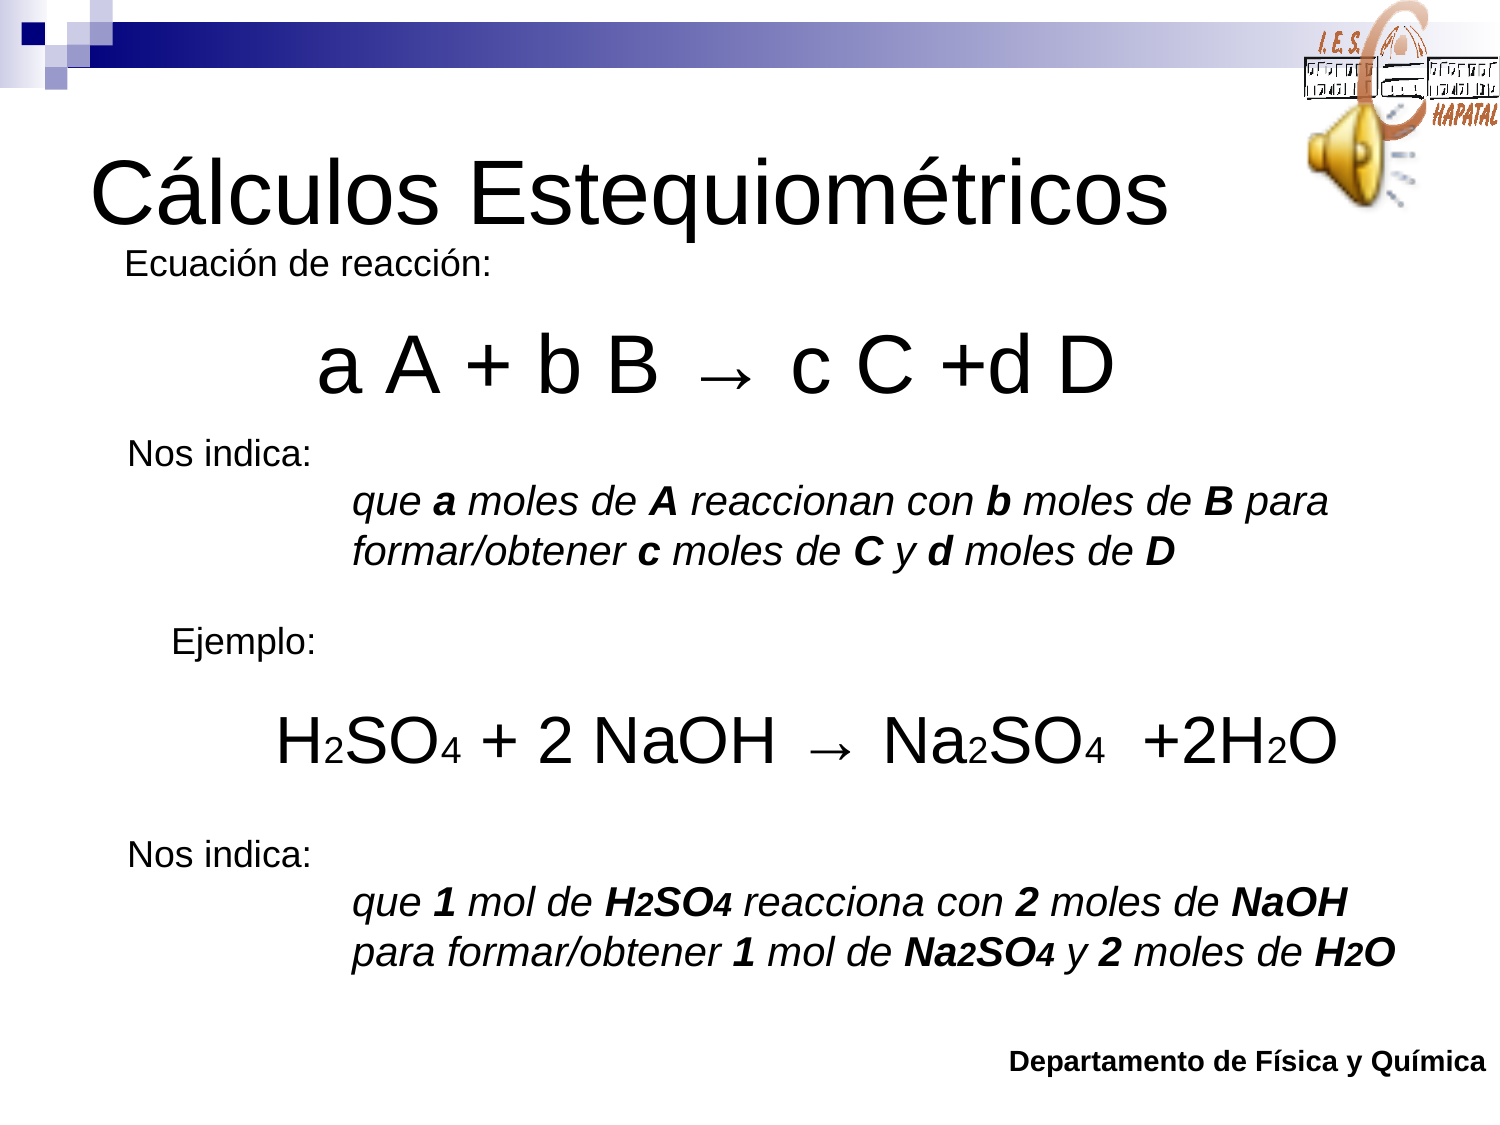

# Cálculos Estequiométricos
Ecuación de reacción:
a A + b B → c C +d D
Nos indica:
que a moles de A reaccionan con b moles de B para formar/obtener c moles de C y d moles de D
Ejemplo:
 H2SO4 + 2 NaOH → Na2SO4 +2H2O
Nos indica:
que 1 mol de H2SO4 reacciona con 2 moles de NaOH para formar/obtener 1 mol de Na2SO4 y 2 moles de H2O